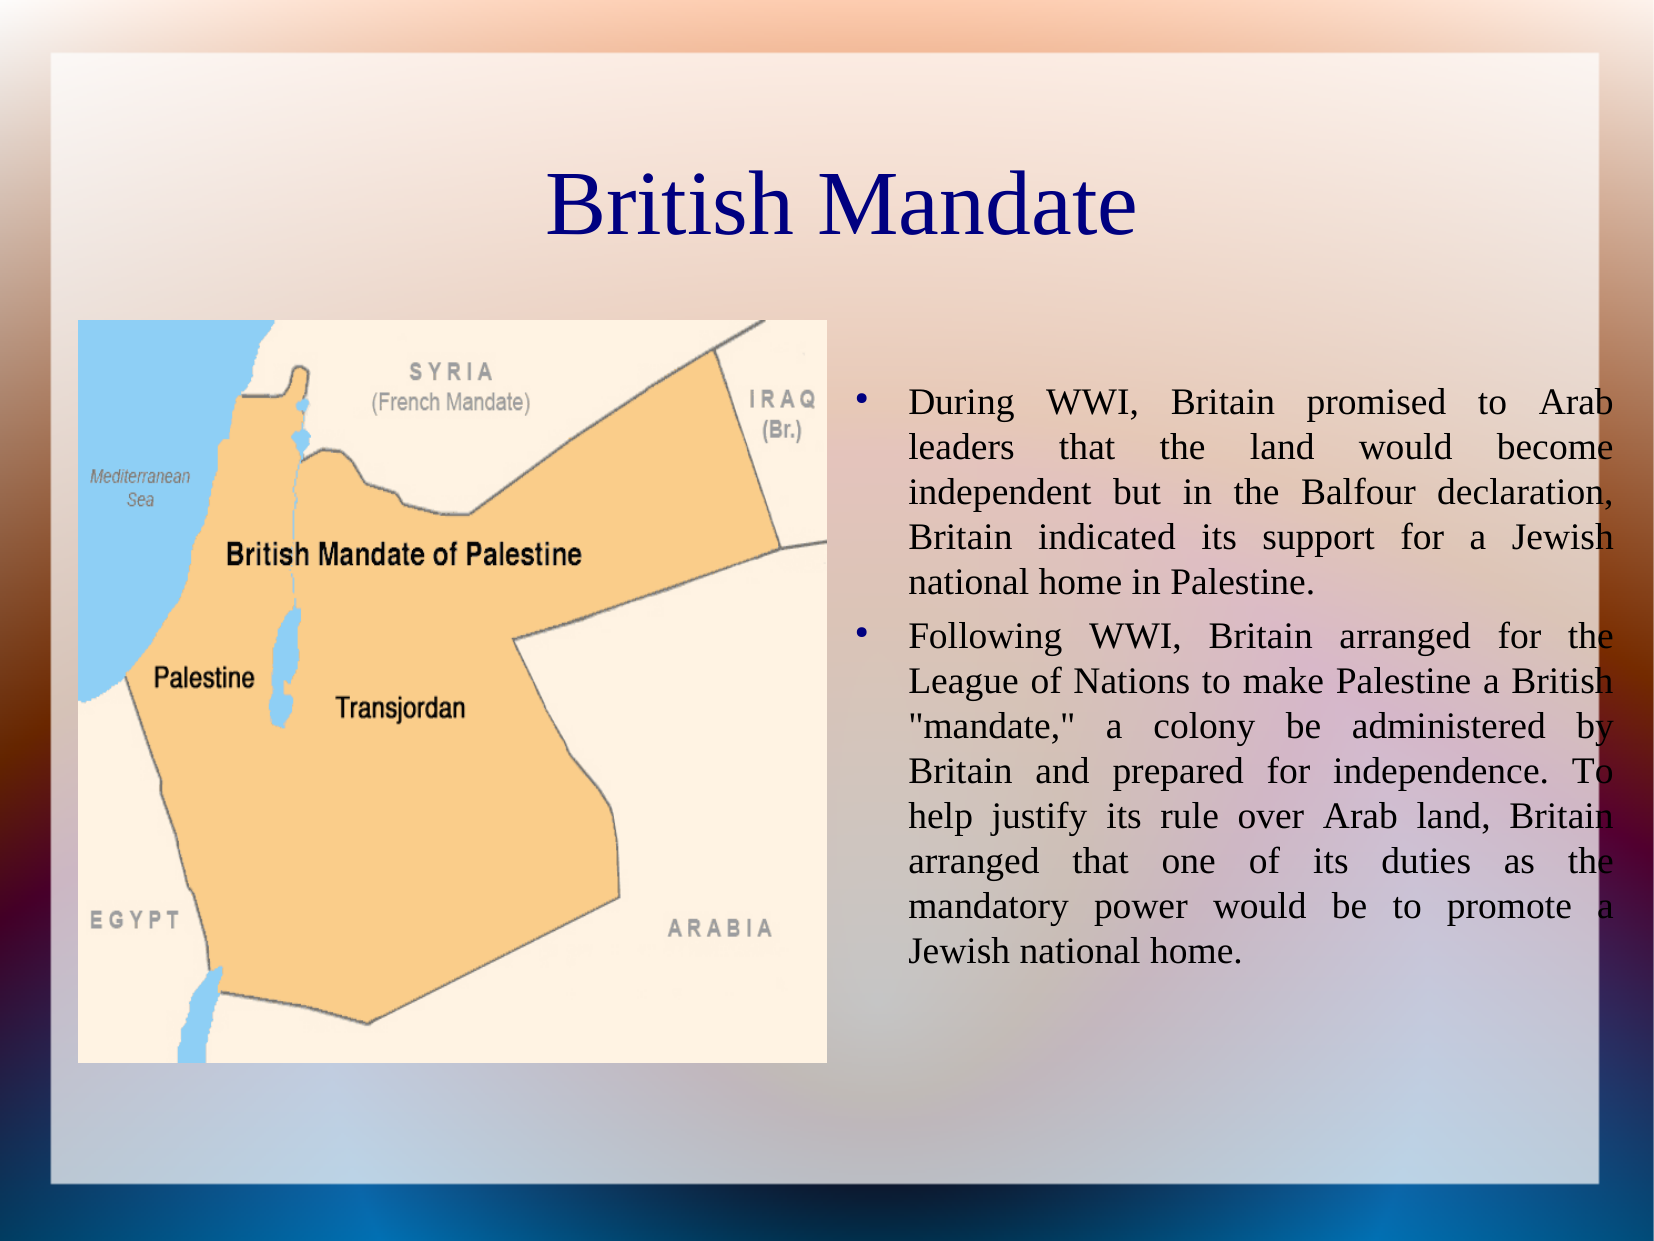

# British Mandate
During WWI, Britain promised to Arab leaders that the land would become independent but in the Balfour declaration, Britain indicated its support for a Jewish national home in Palestine.
Following WWI, Britain arranged for the League of Nations to make Palestine a British "mandate," a colony be administered by Britain and prepared for independence. To help justify its rule over Arab land, Britain arranged that one of its duties as the mandatory power would be to promote a Jewish national home.